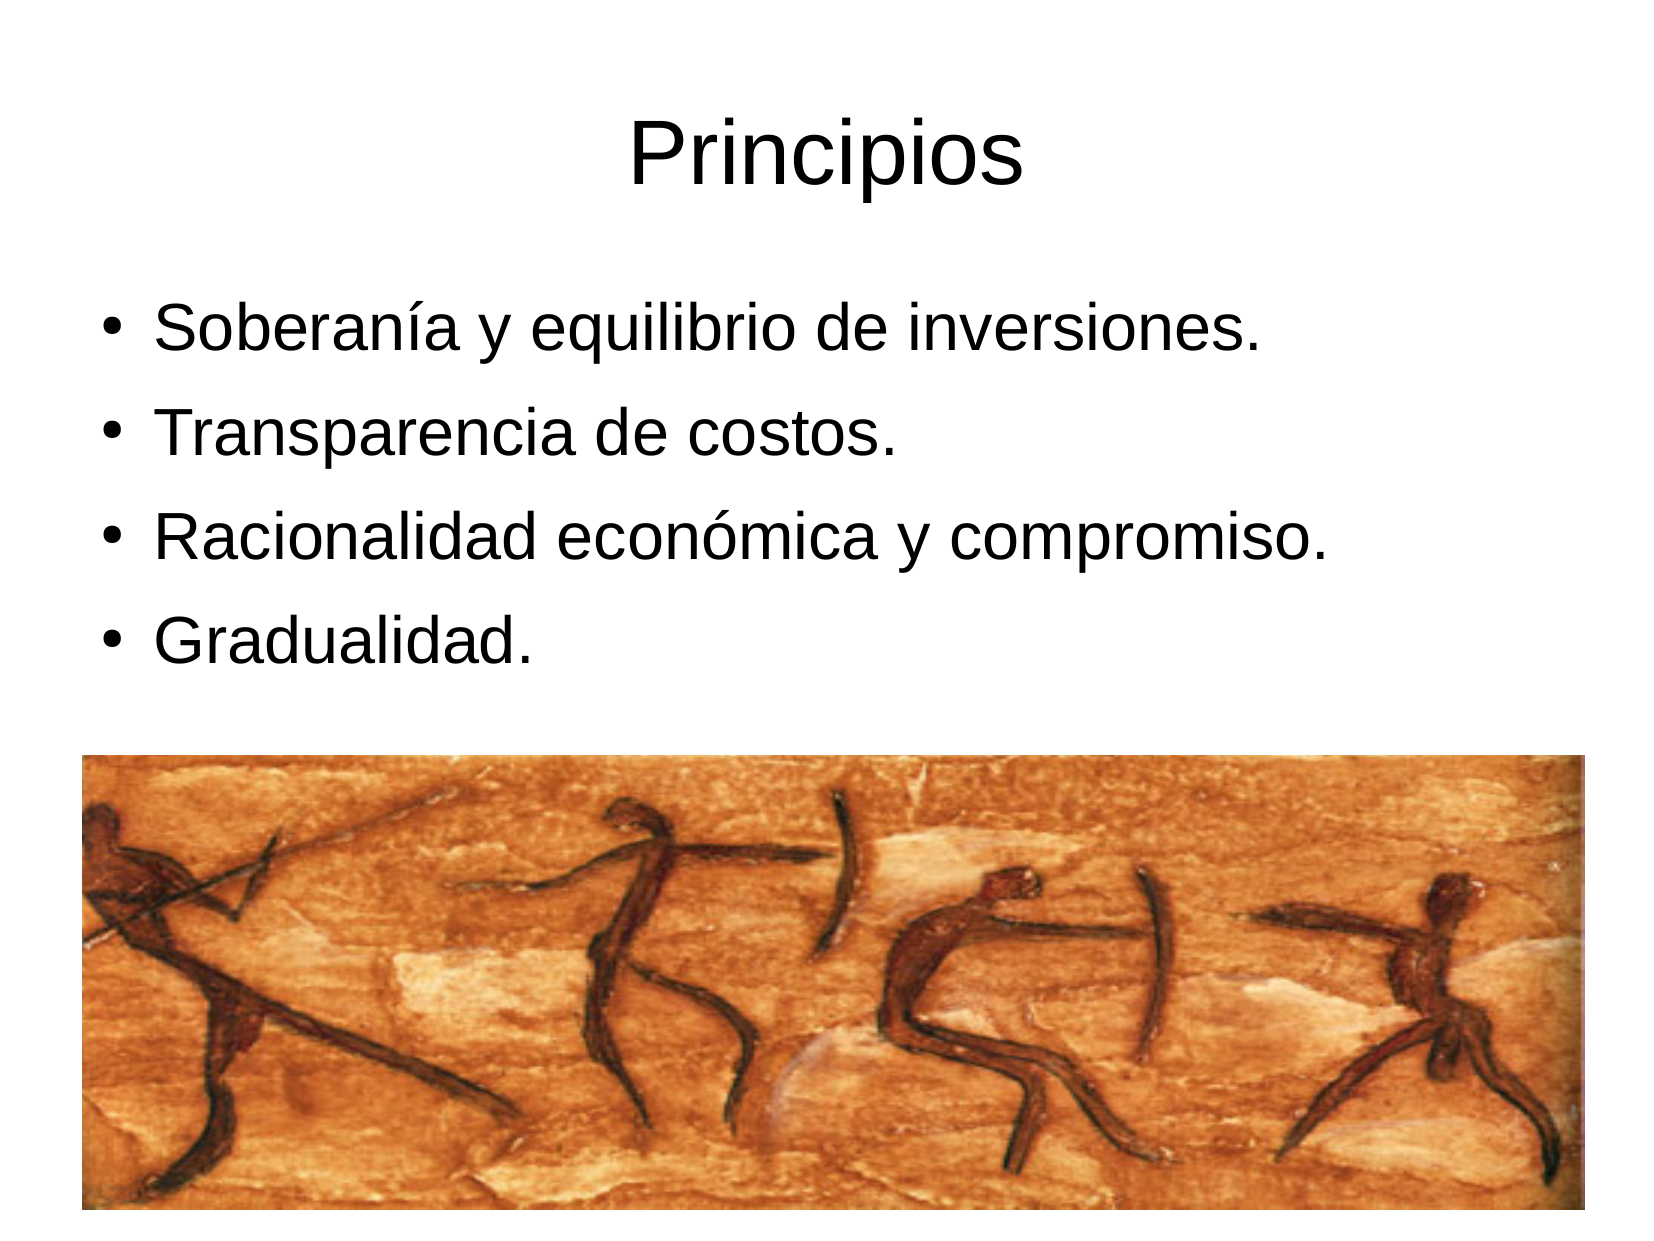

# Principios
Soberanía y equilibrio de inversiones.
Transparencia de costos.
Racionalidad económica y compromiso.
Gradualidad.